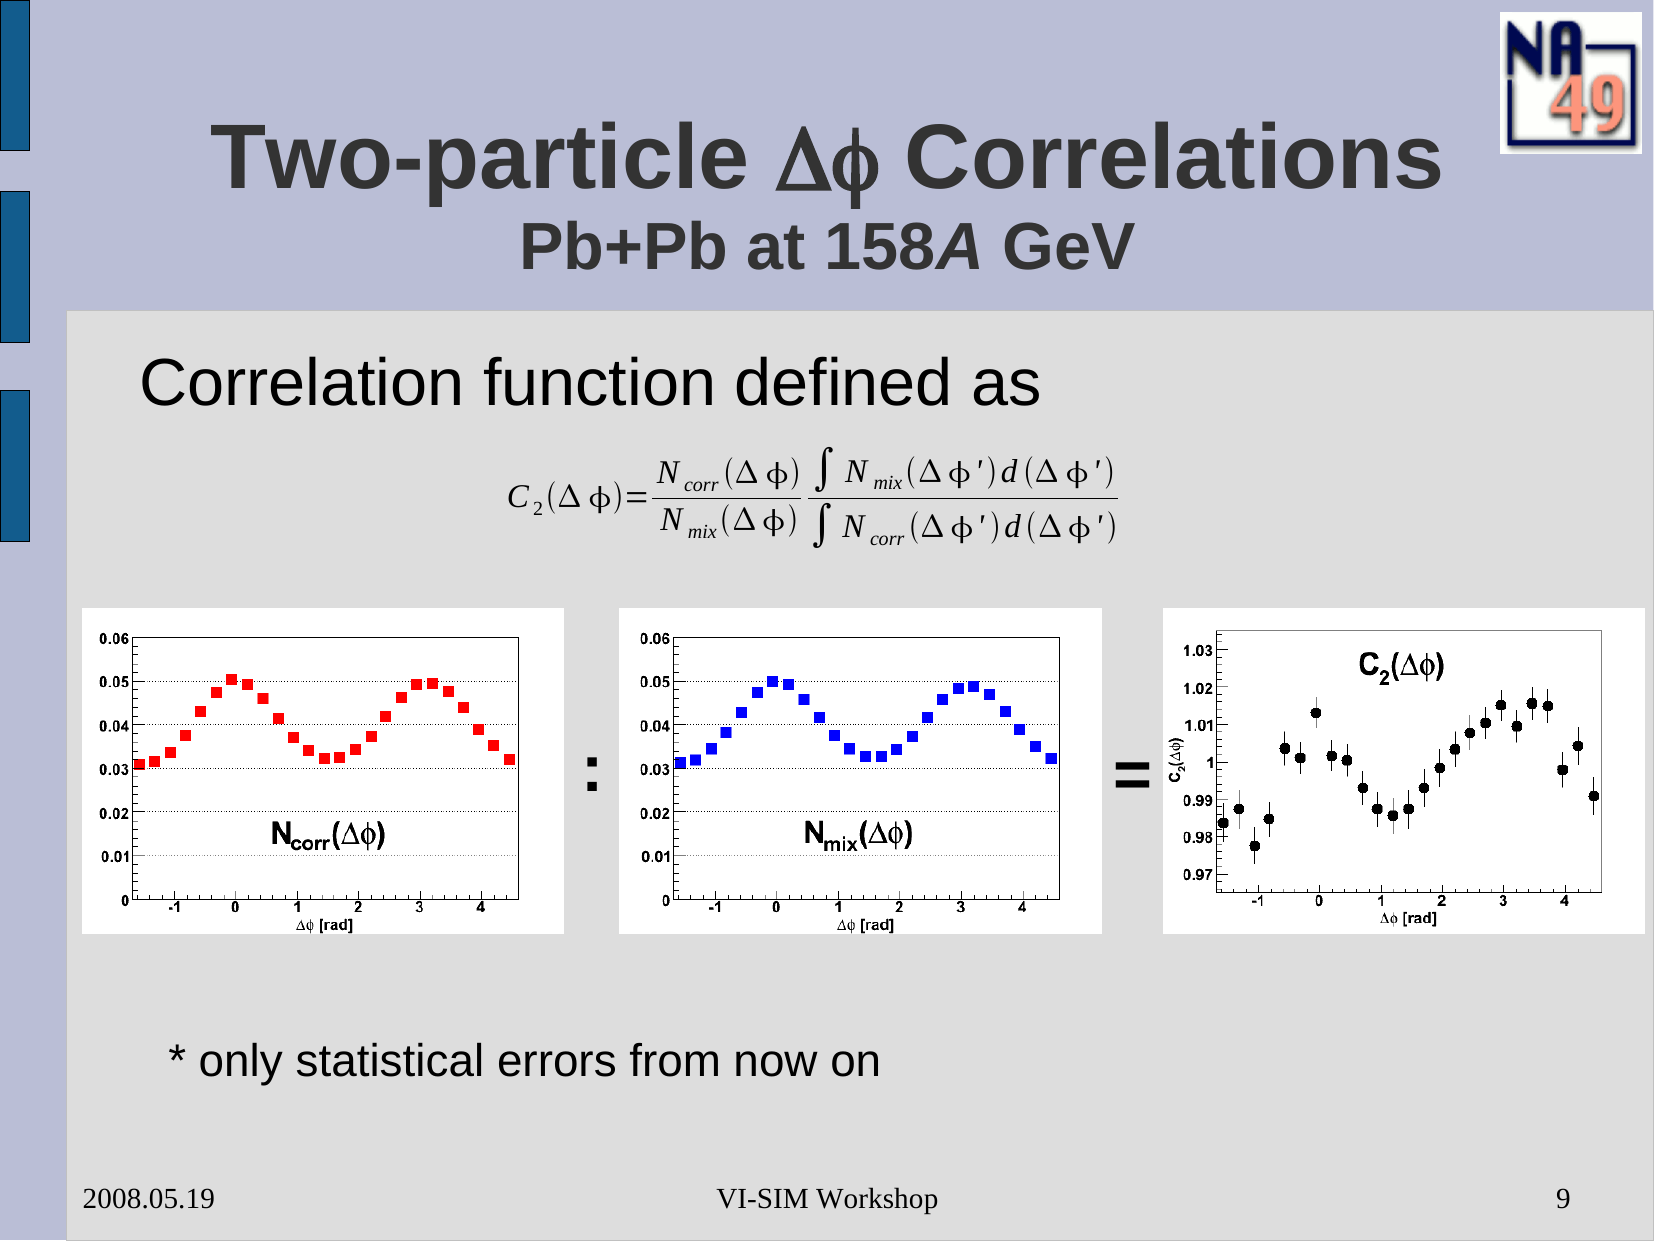

# Two-particle Df Correlations Pb+Pb at 158A GeV
Correlation function defined as
:
=
* only statistical errors from now on
2008.05.19
VI-SIM Workshop
9